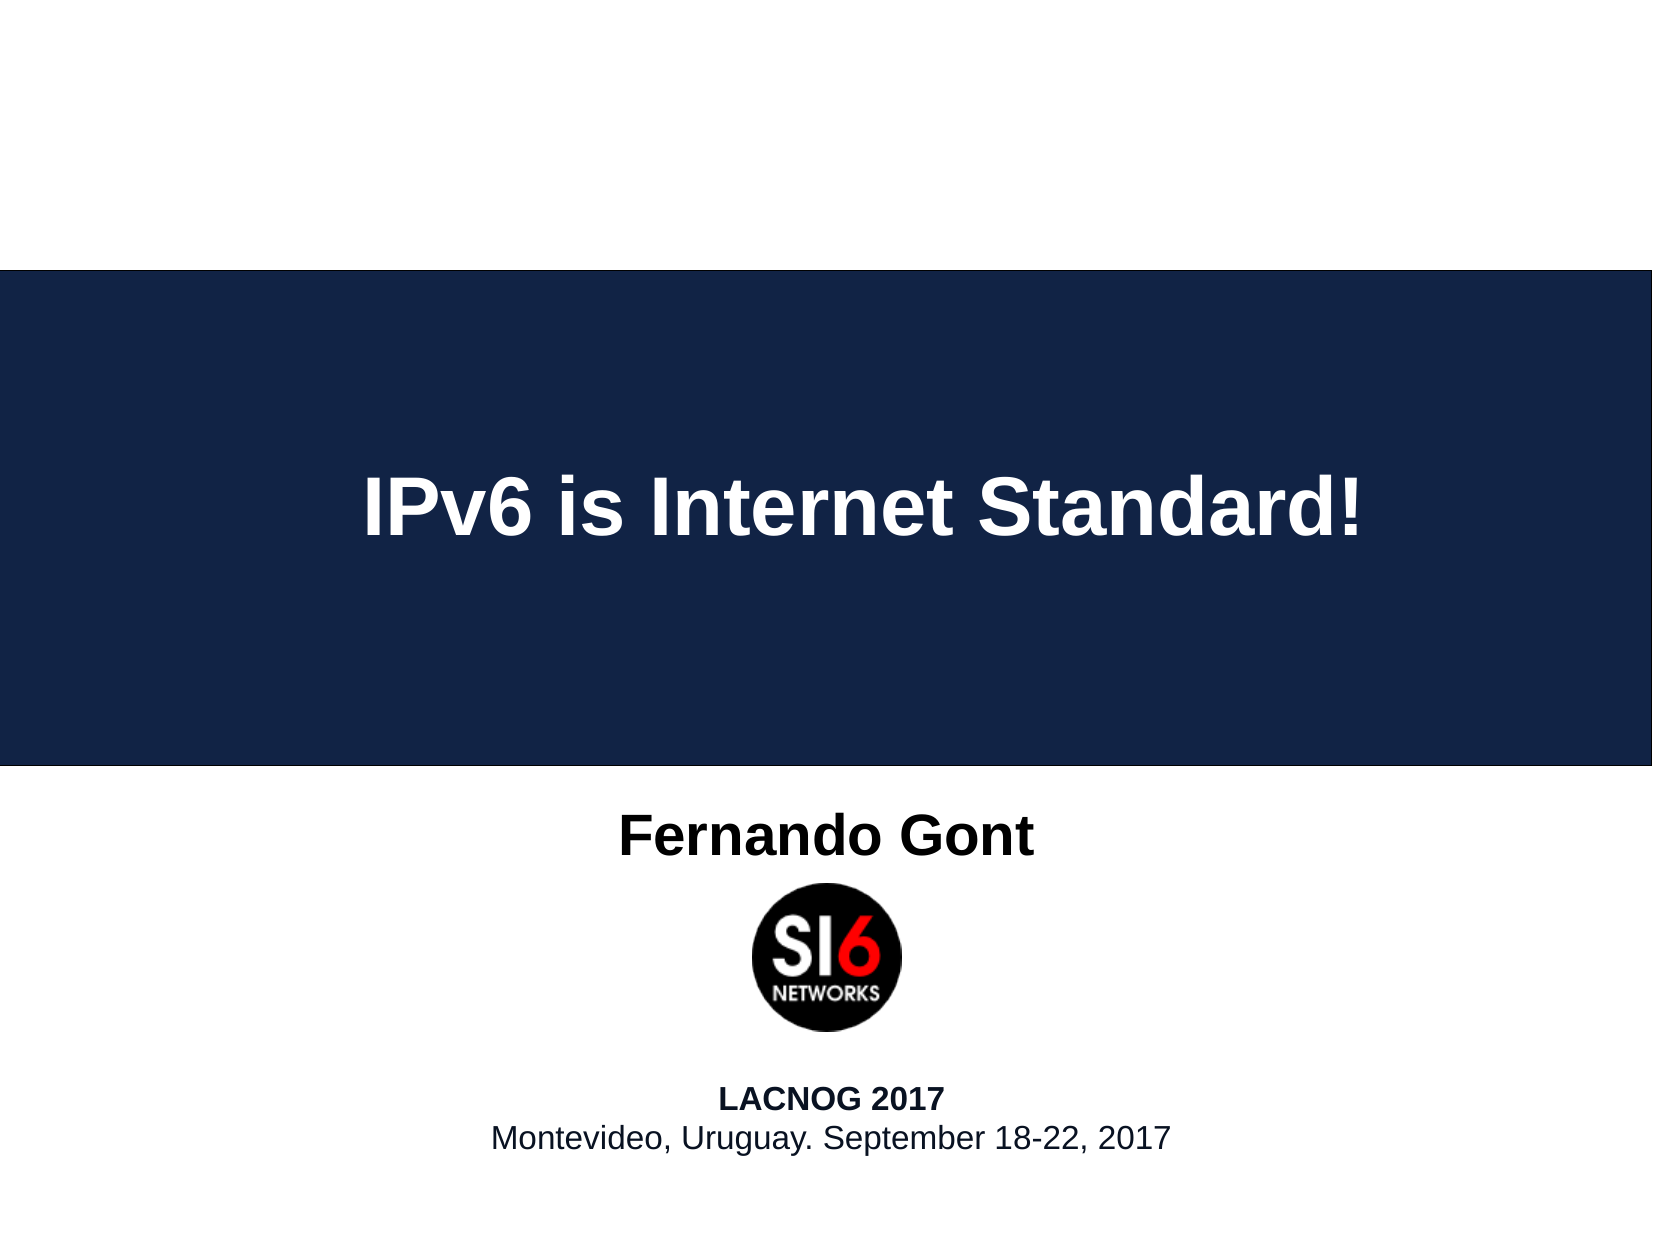

# IPv6 is Internet Standard!
LACNOG 2017
Montevideo, Uruguay. September 18-22, 2017